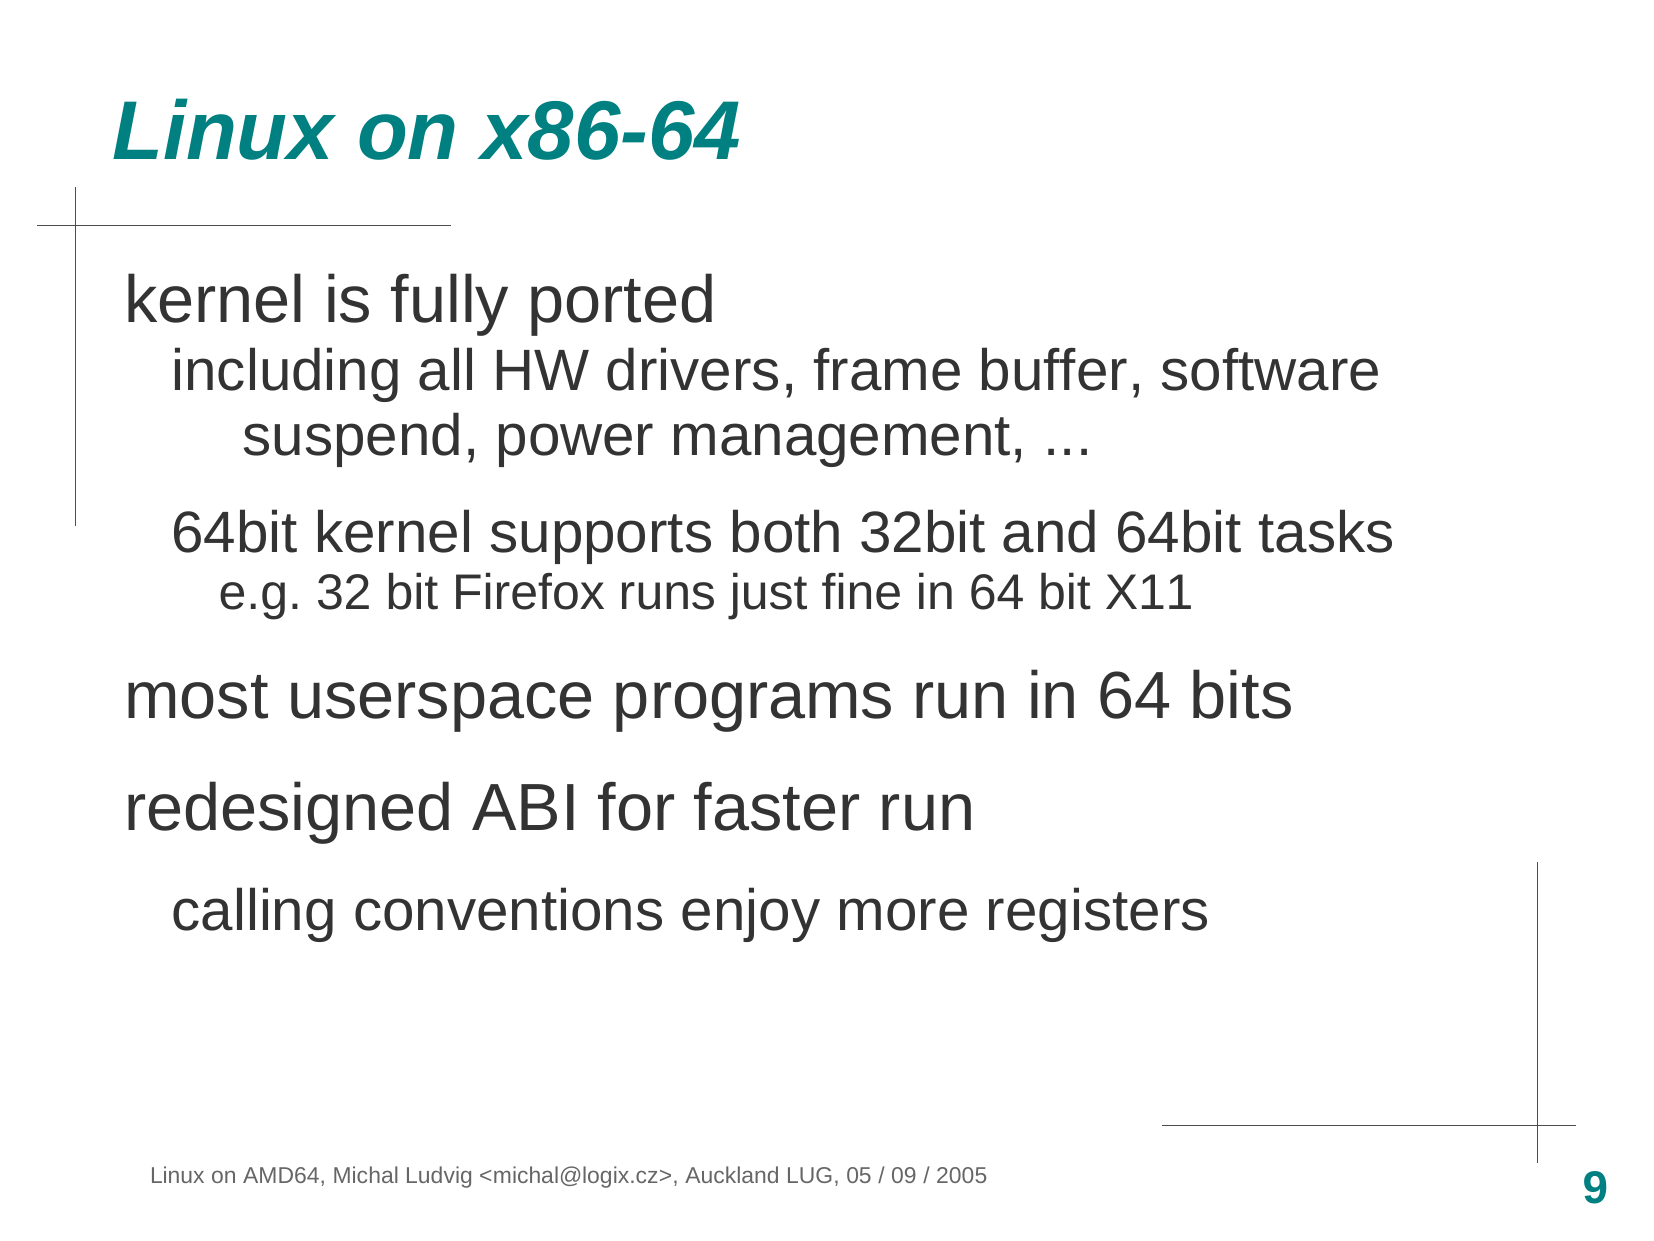

# Linux on x86-64
kernel is fully ported
including all HW drivers, frame buffer, software suspend, power management, ...
64bit kernel supports both 32bit and 64bit tasks
e.g. 32 bit Firefox runs just fine in 64 bit X11
most userspace programs run in 64 bits
redesigned ABI for faster run
calling conventions enjoy more registers